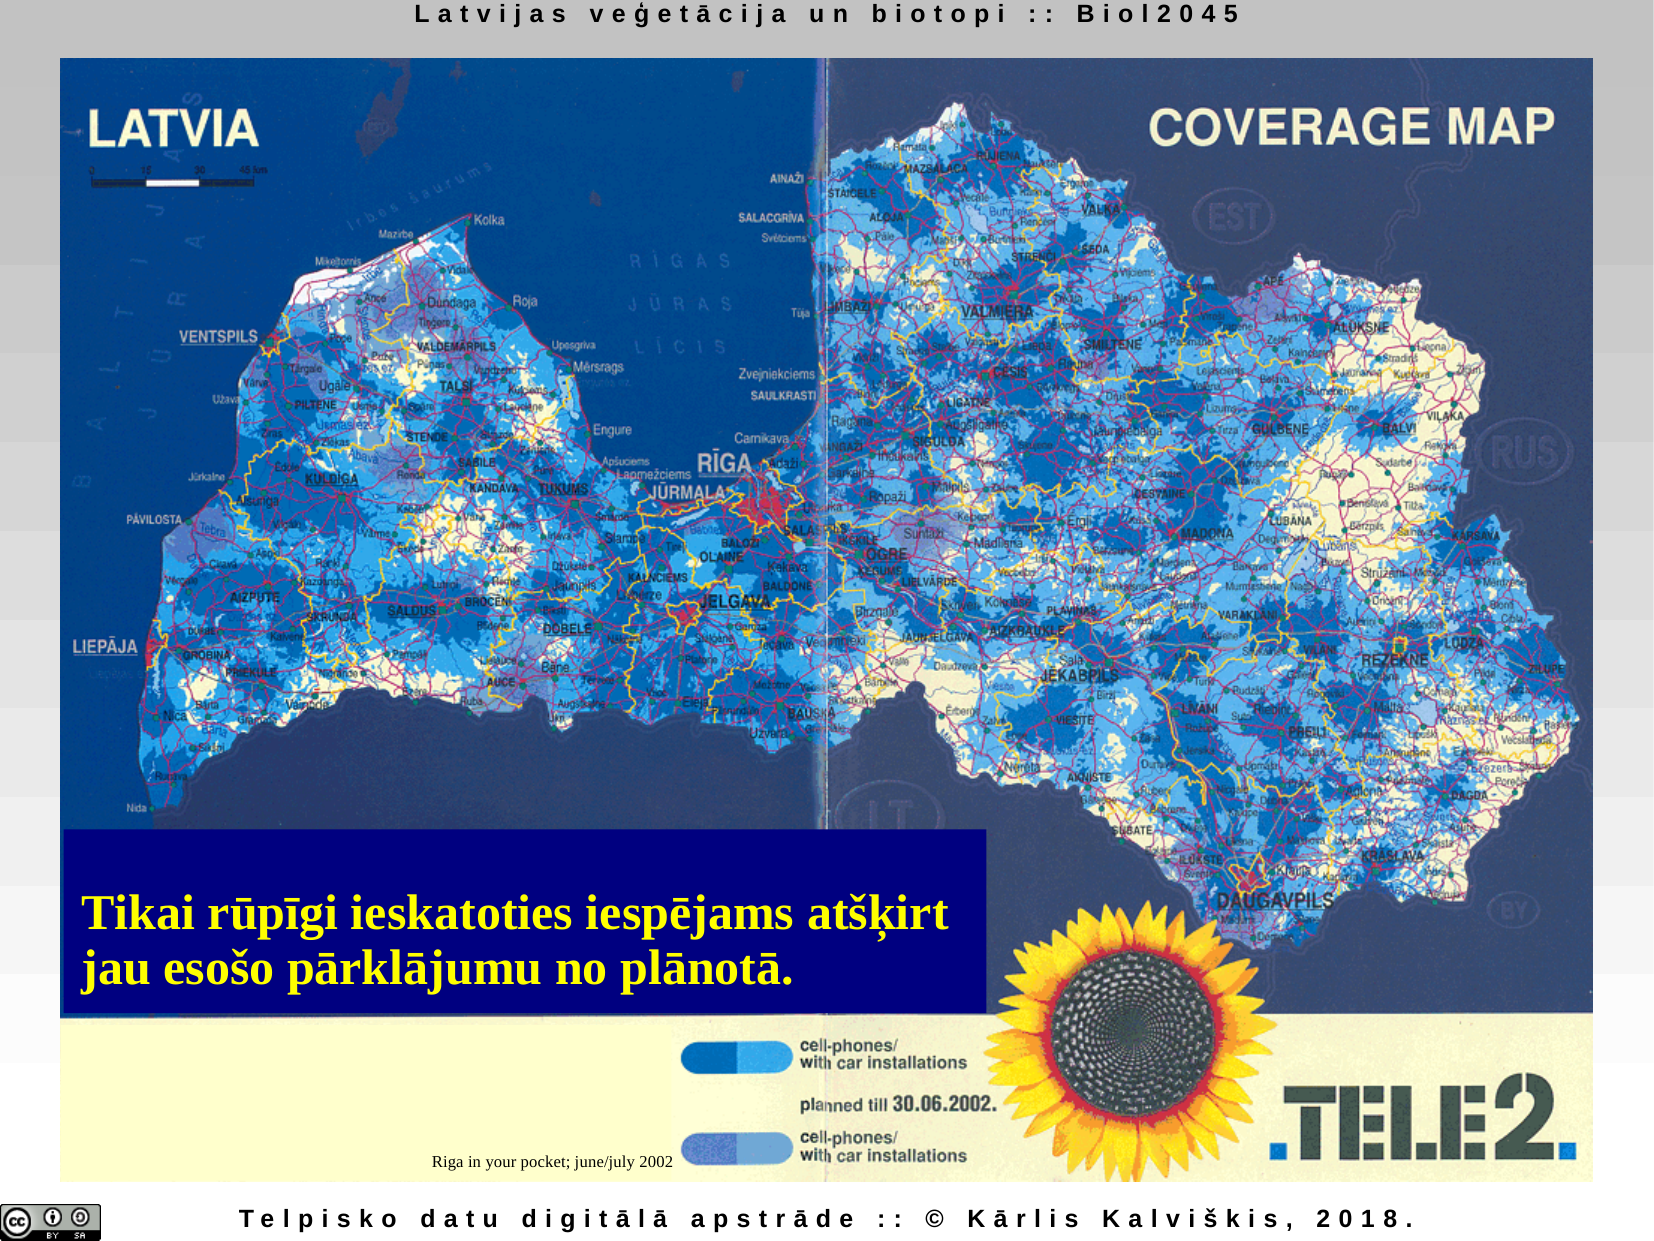

Tikai rūpīgi ieskatoties iespējams atšķirt jau esošo pārklājumu no plānotā.
Riga in your pocket; june/july 2002